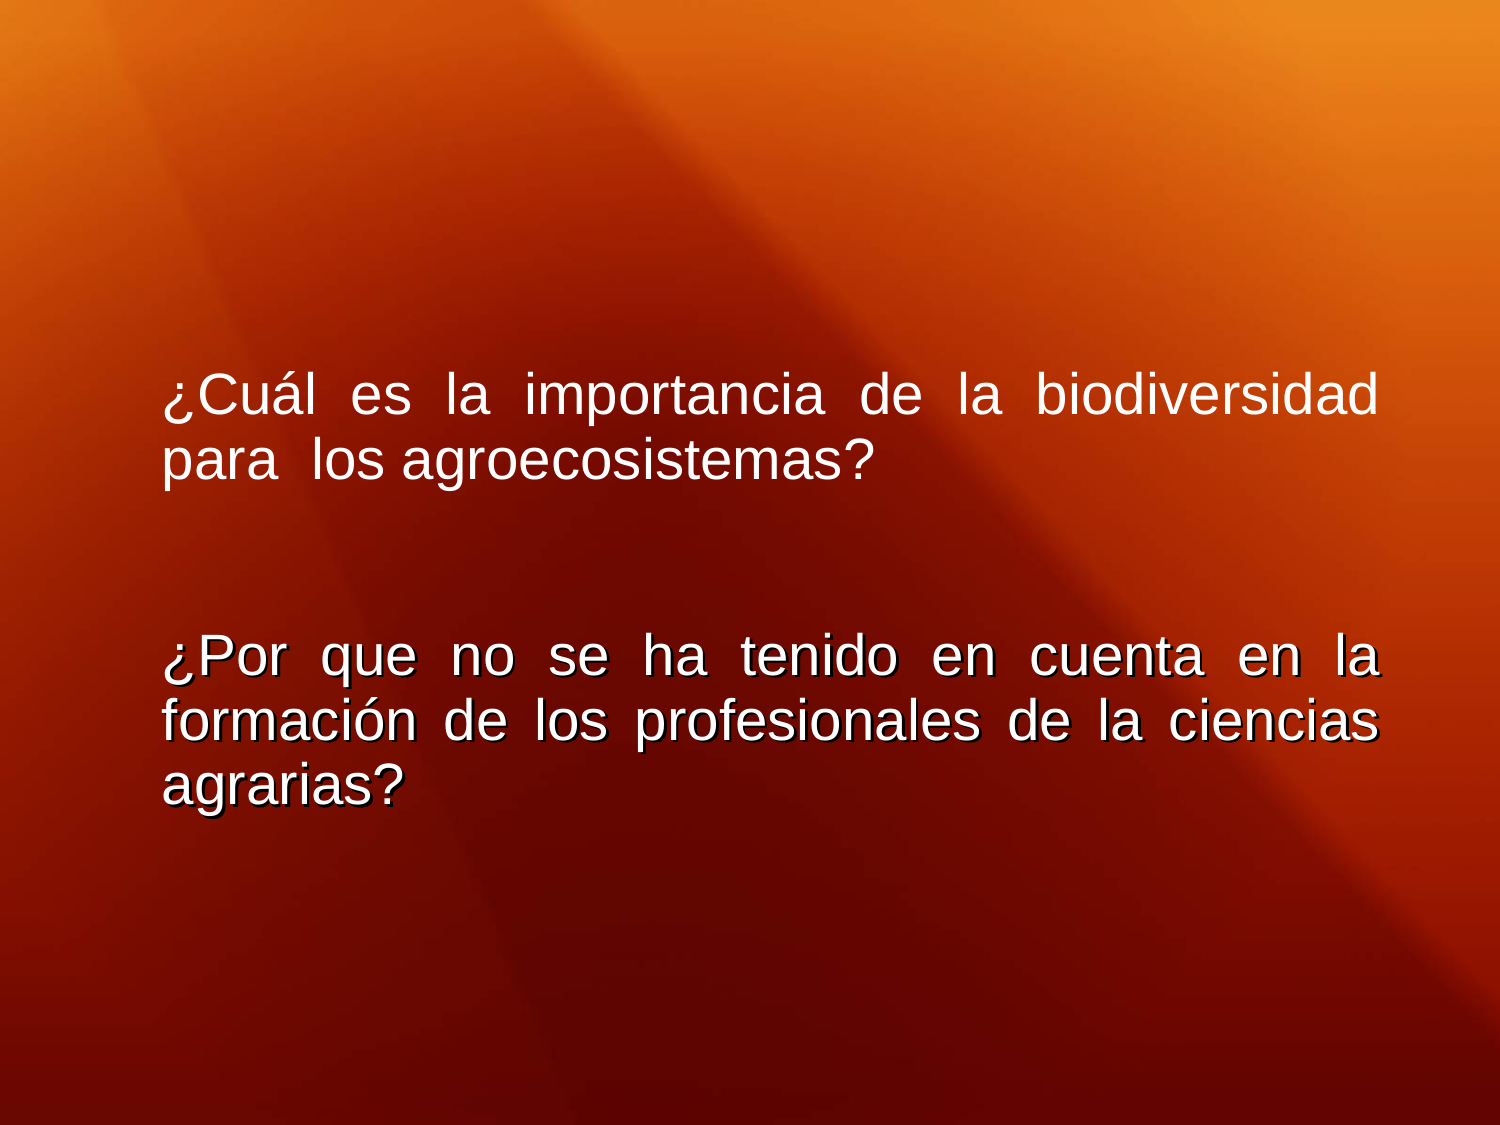

#
¿Cuál es la importancia de la biodiversidad para los agroecosistemas?
¿Por que no se ha tenido en cuenta en la formación de los profesionales de la ciencias agrarias?